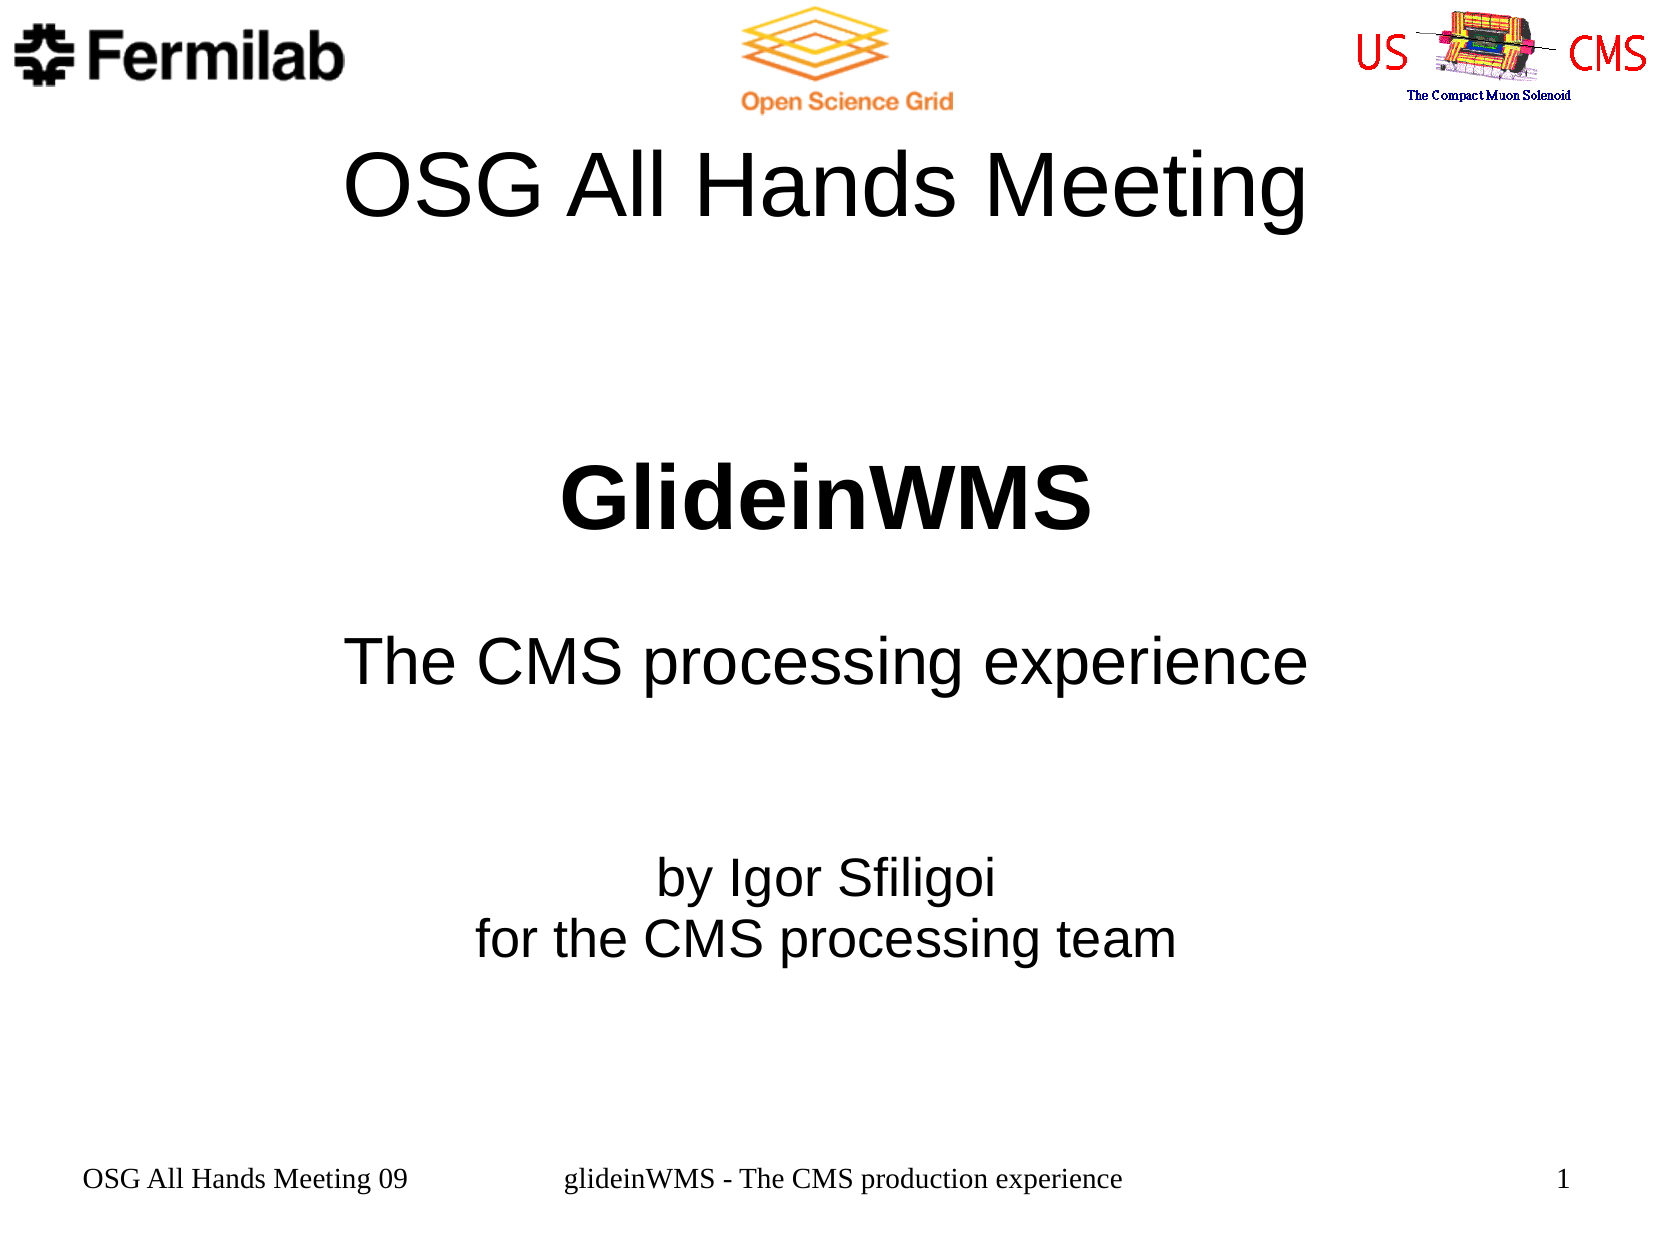

# OSG All Hands Meeting
GlideinWMS
The CMS processing experience
by Igor Sfiligoi
for the CMS processing team
OSG All Hands Meeting 09
glideinWMS - The CMS production experience
1